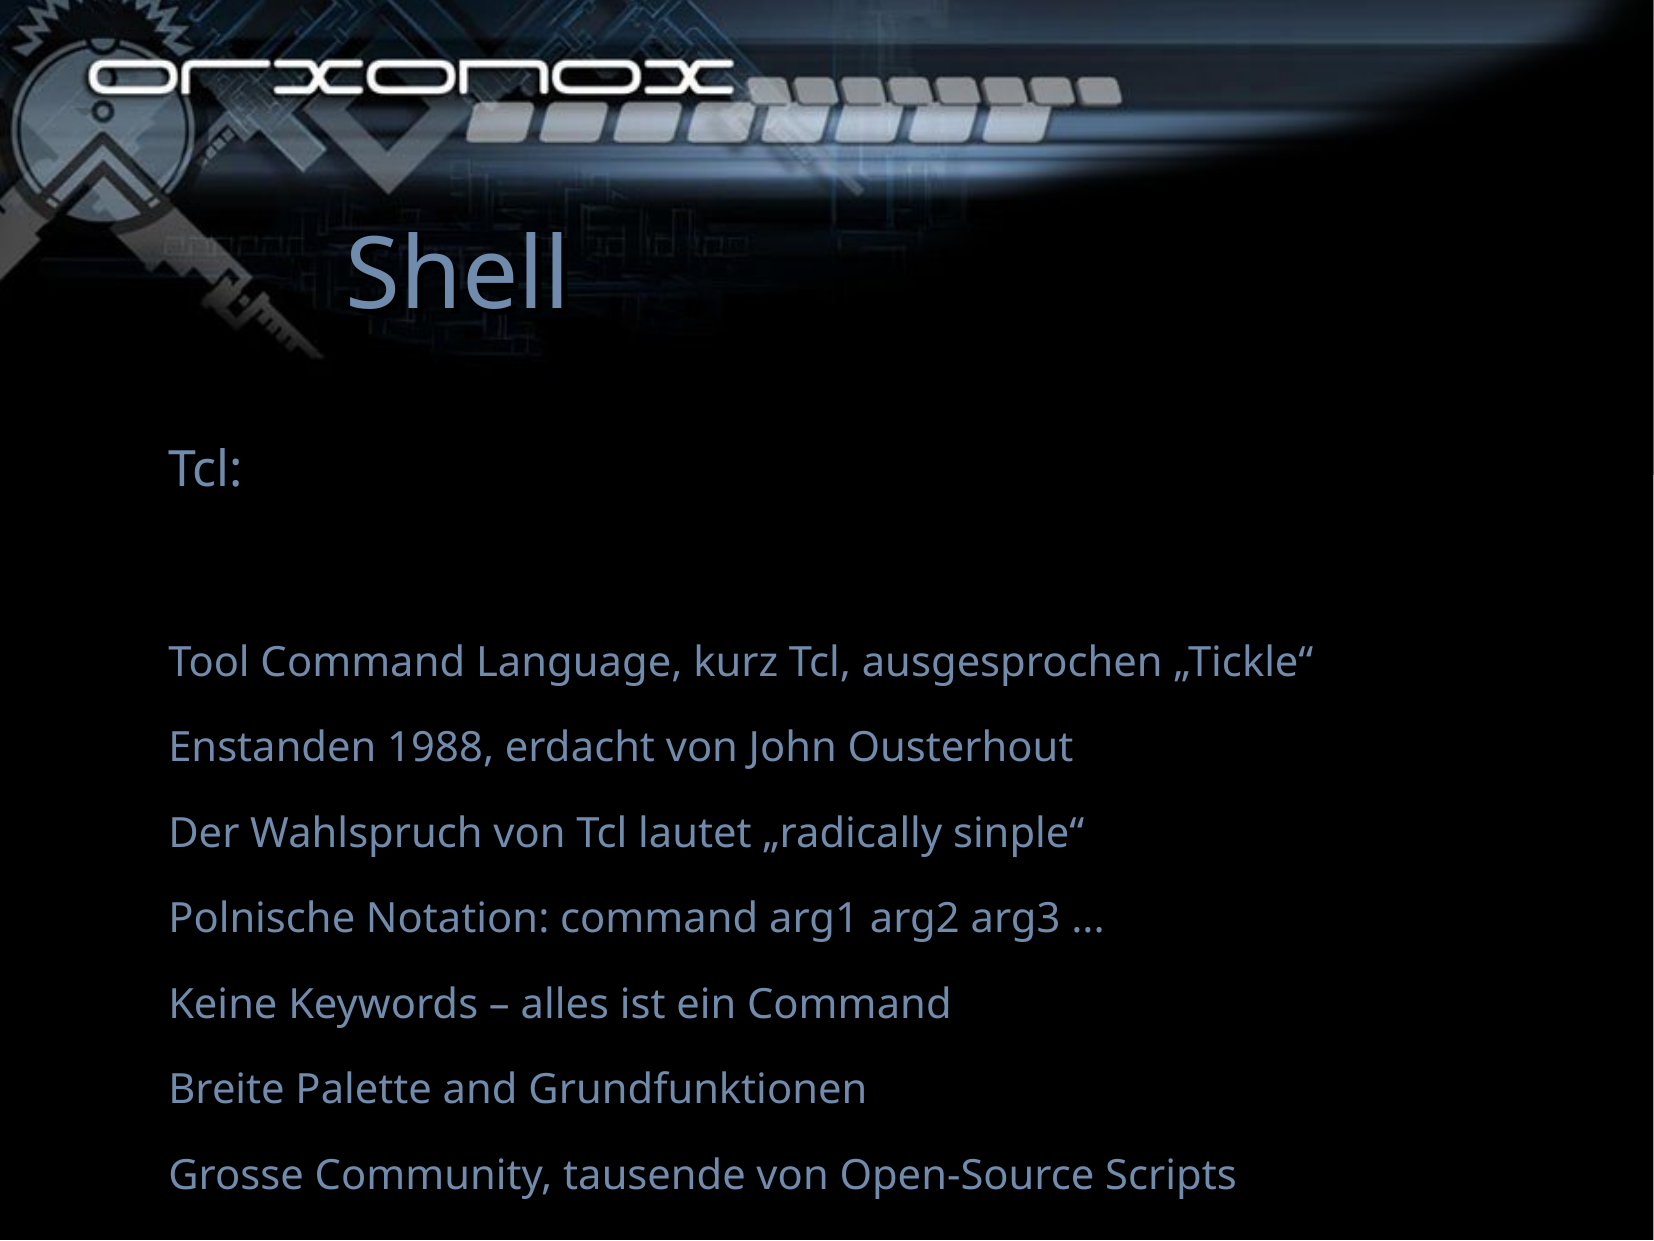

Shell
Tcl:
Tool Command Language, kurz Tcl, ausgesprochen „Tickle“
Enstanden 1988, erdacht von John Ousterhout
Der Wahlspruch von Tcl lautet „radically sinple“
Polnische Notation: command arg1 arg2 arg3 ...
Keine Keywords – alles ist ein Command
Breite Palette and Grundfunktionen
Grosse Community, tausende von Open-Source Scripts